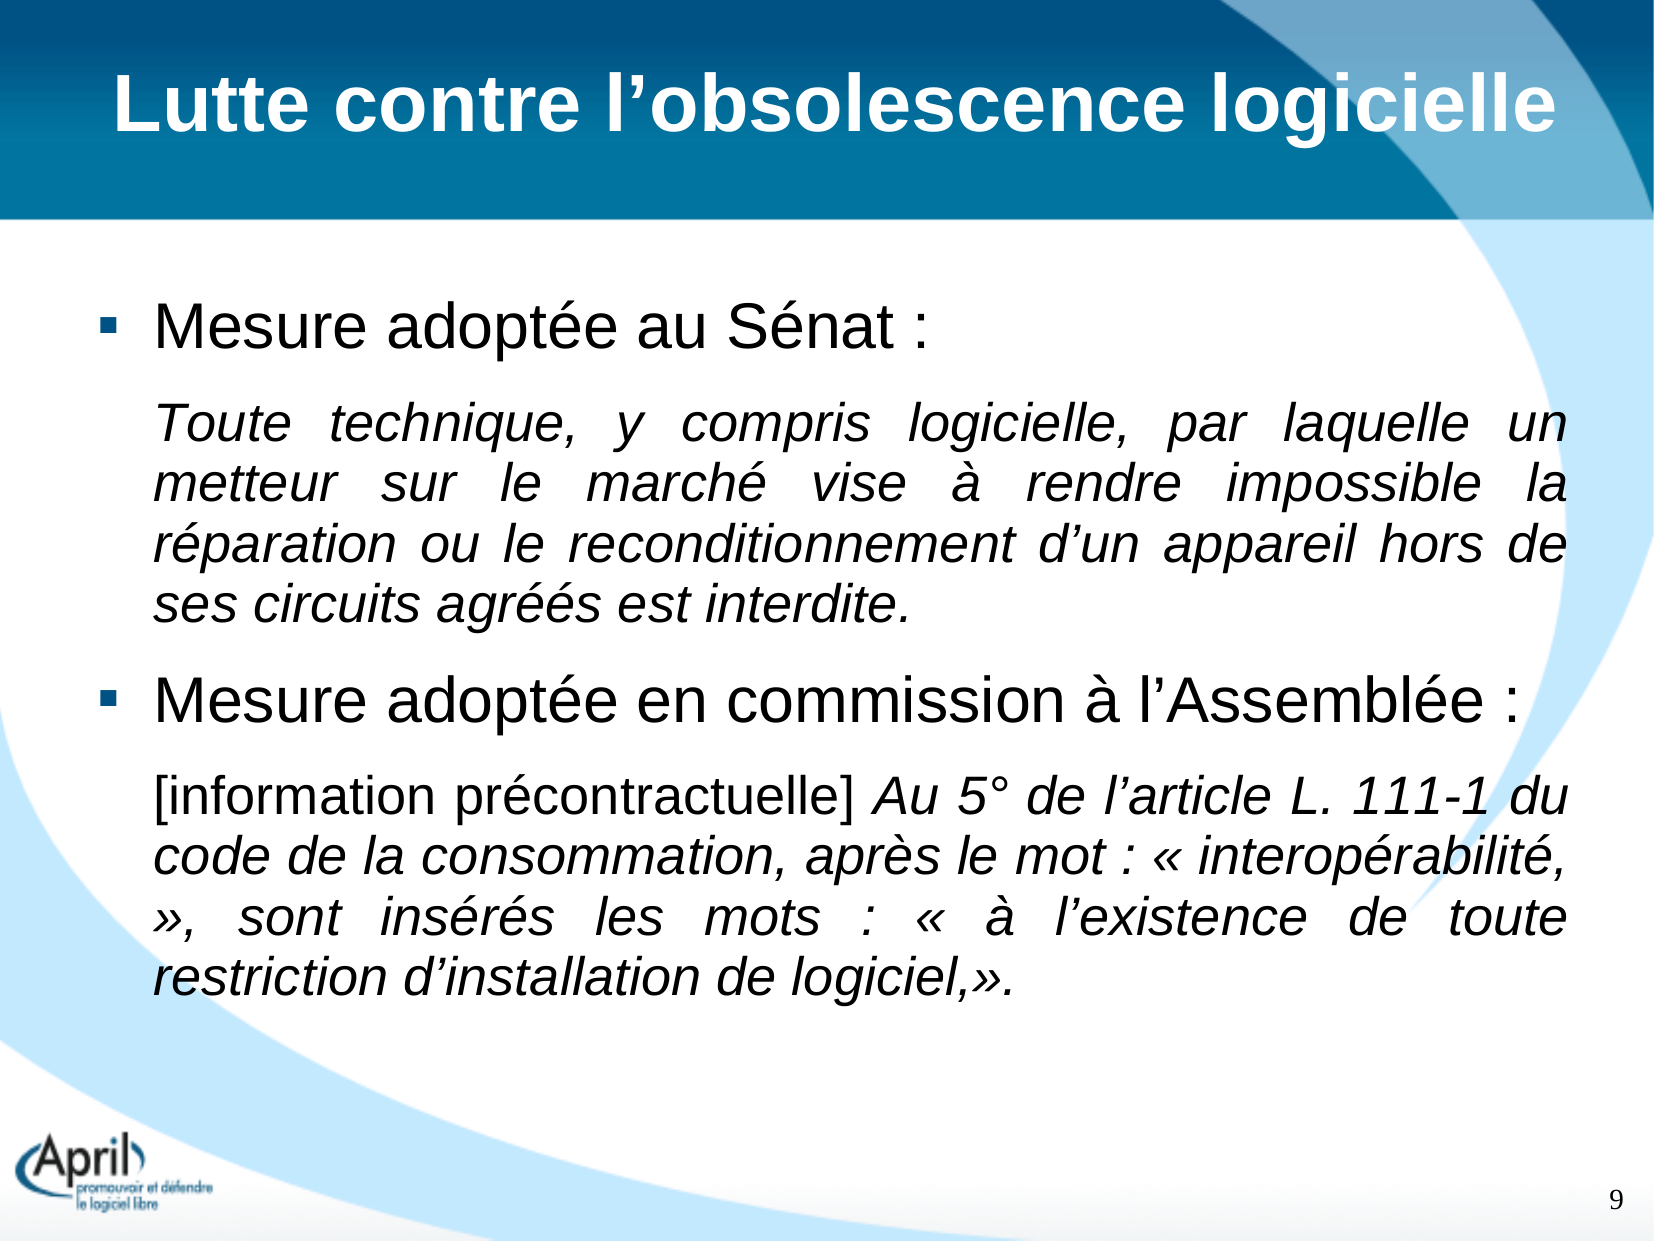

# Lutte contre l’obsolescence logicielle
Mesure adoptée au Sénat :
Toute technique, y compris logicielle, par laquelle un metteur sur le marché vise à rendre impossible la réparation ou le reconditionnement d’un appareil hors de ses circuits agréés est interdite.
Mesure adoptée en commission à l’Assemblée :
[information précontractuelle] Au 5° de l’article L. 111-1 du code de la consommation, après le mot : « interopérabilité, », sont insérés les mots : « à l’existence de toute restriction d’installation de logiciel,».
9